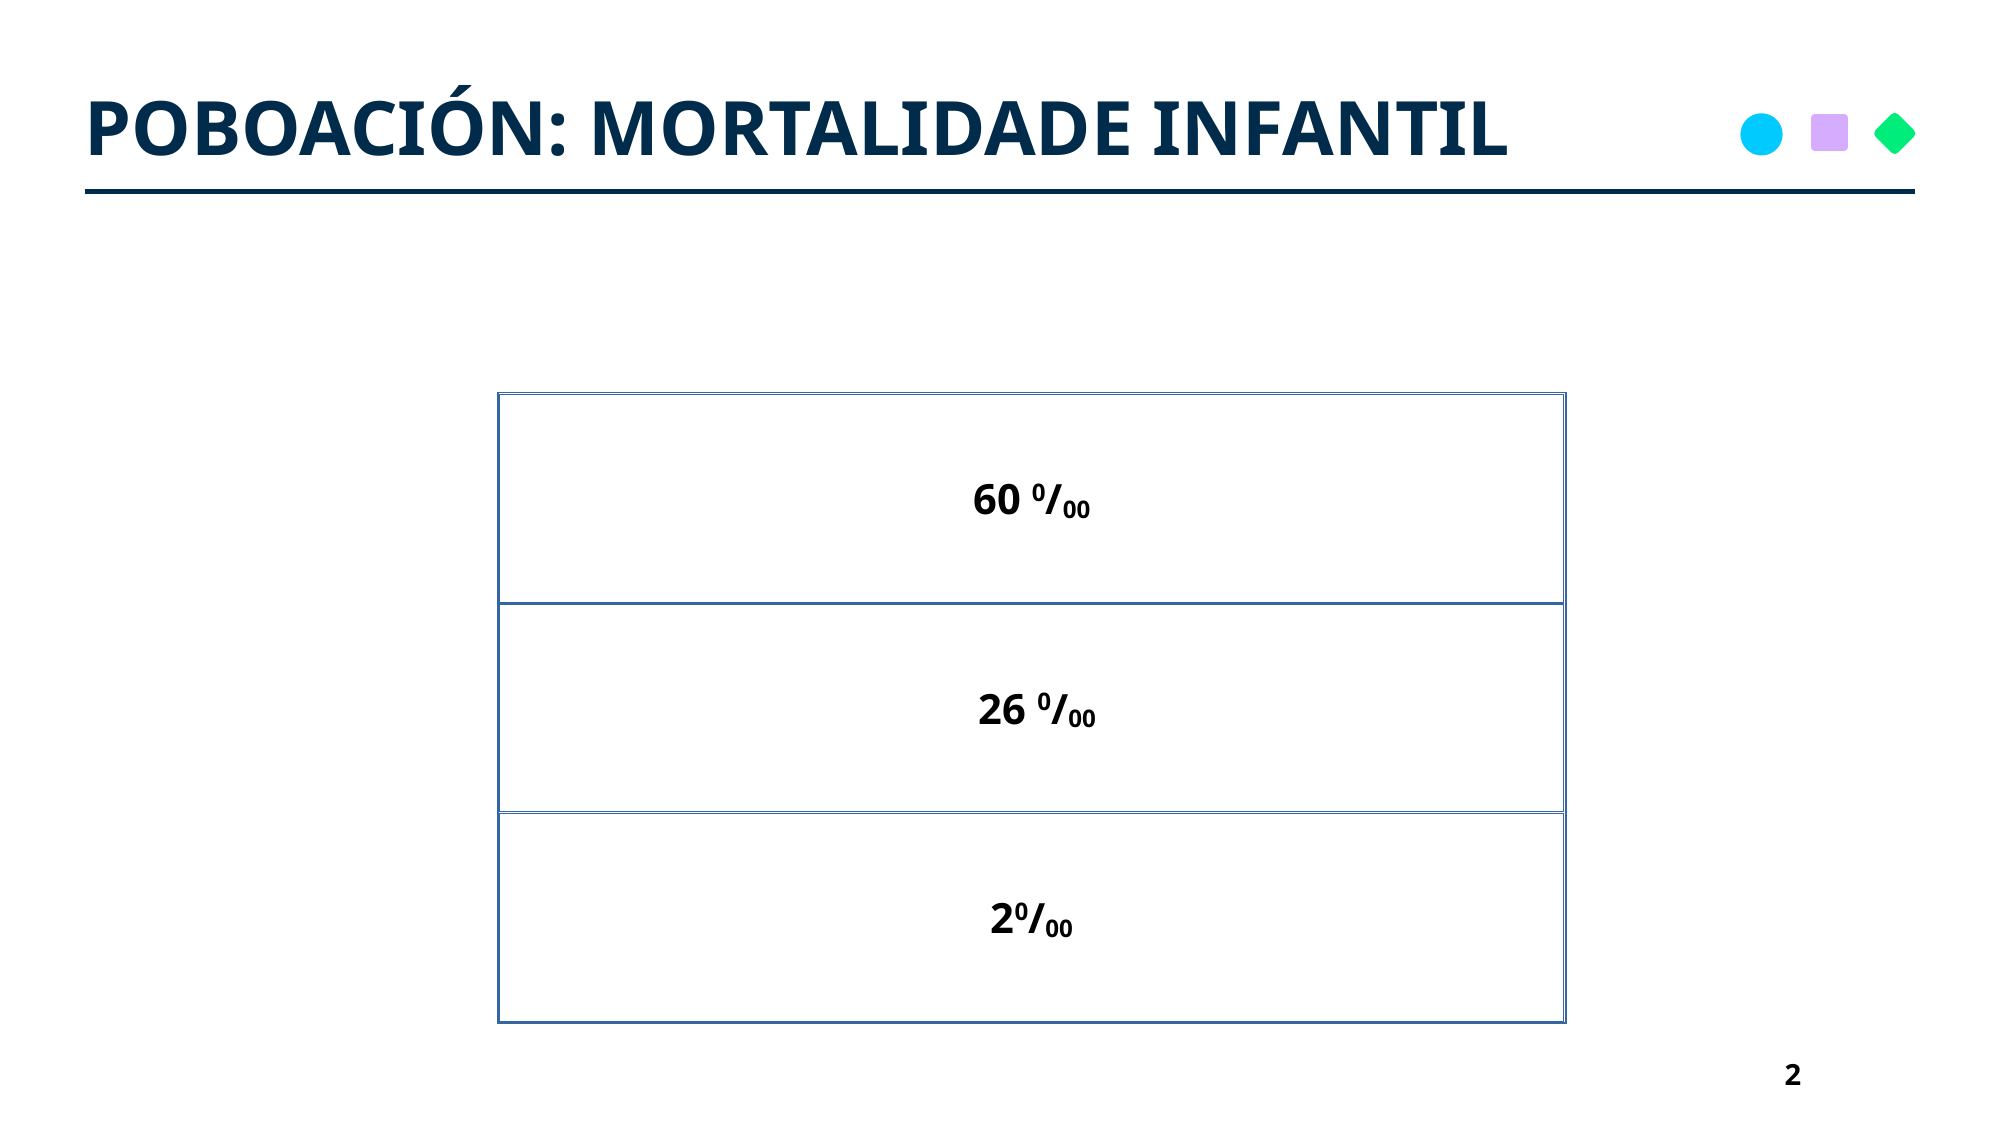

# POBOACIÓN: MORTALIDADE INFANTIL
| 60 0/00 |
| --- |
| 26 0/00 |
| 20/00 |